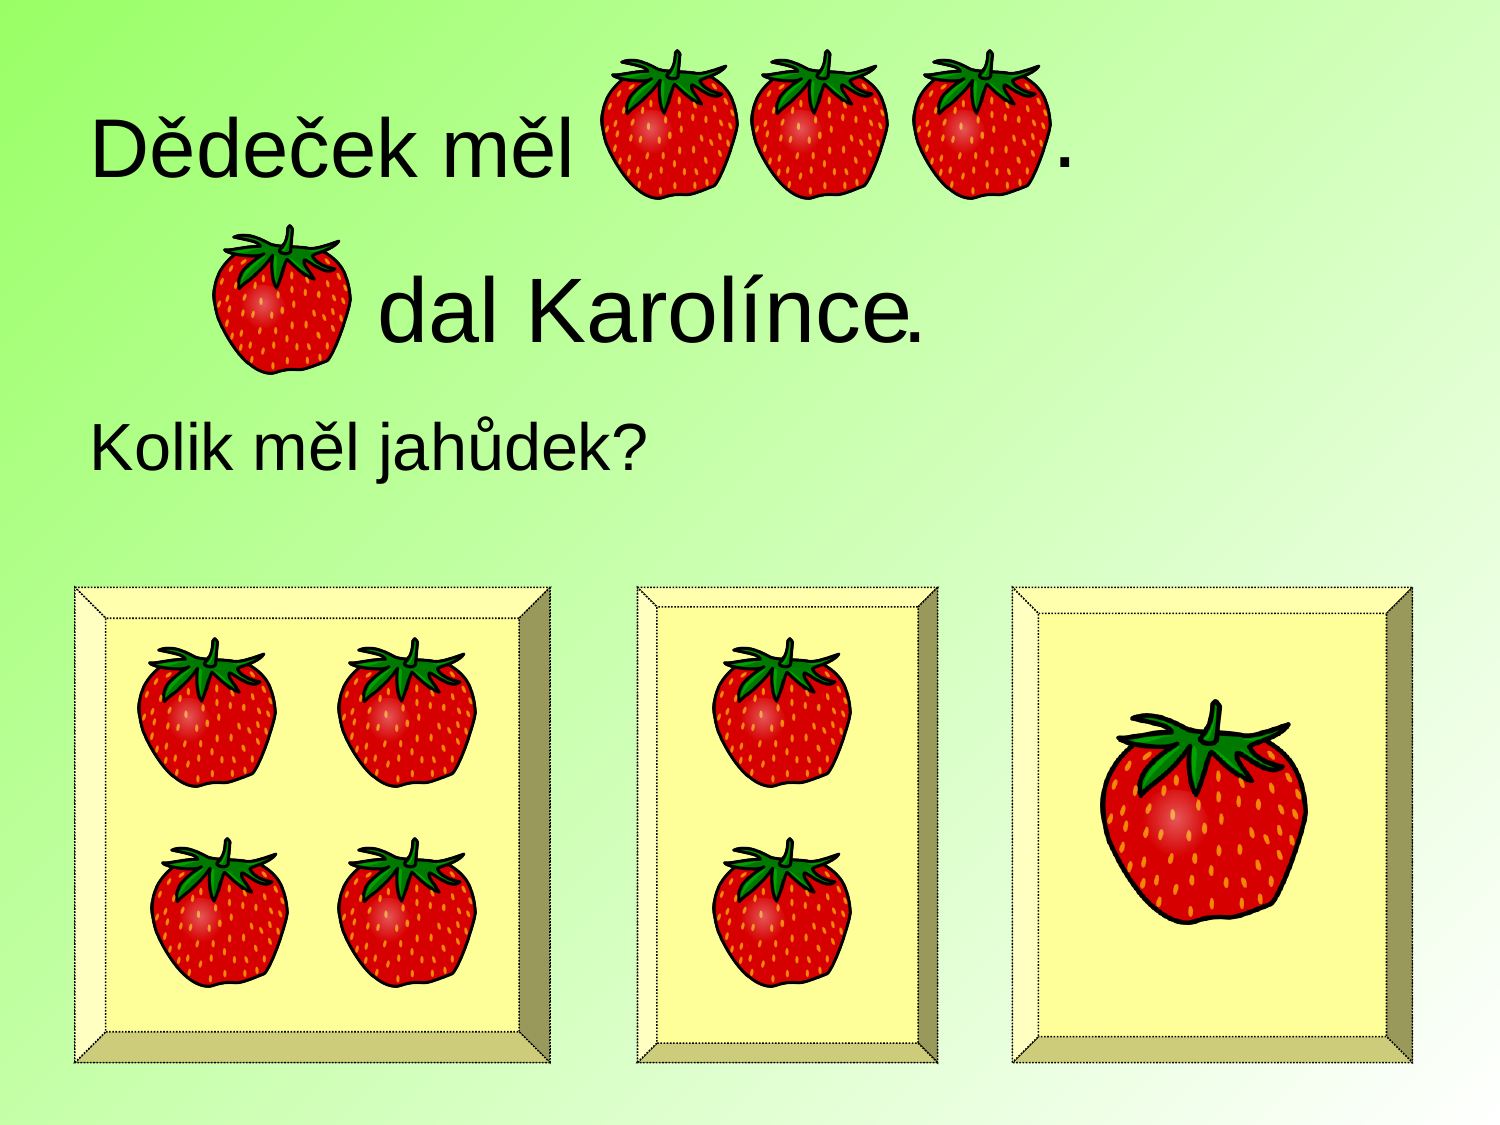

.
Dědeček měl
dal Karolínce
.
Kolik měl jahůdek?